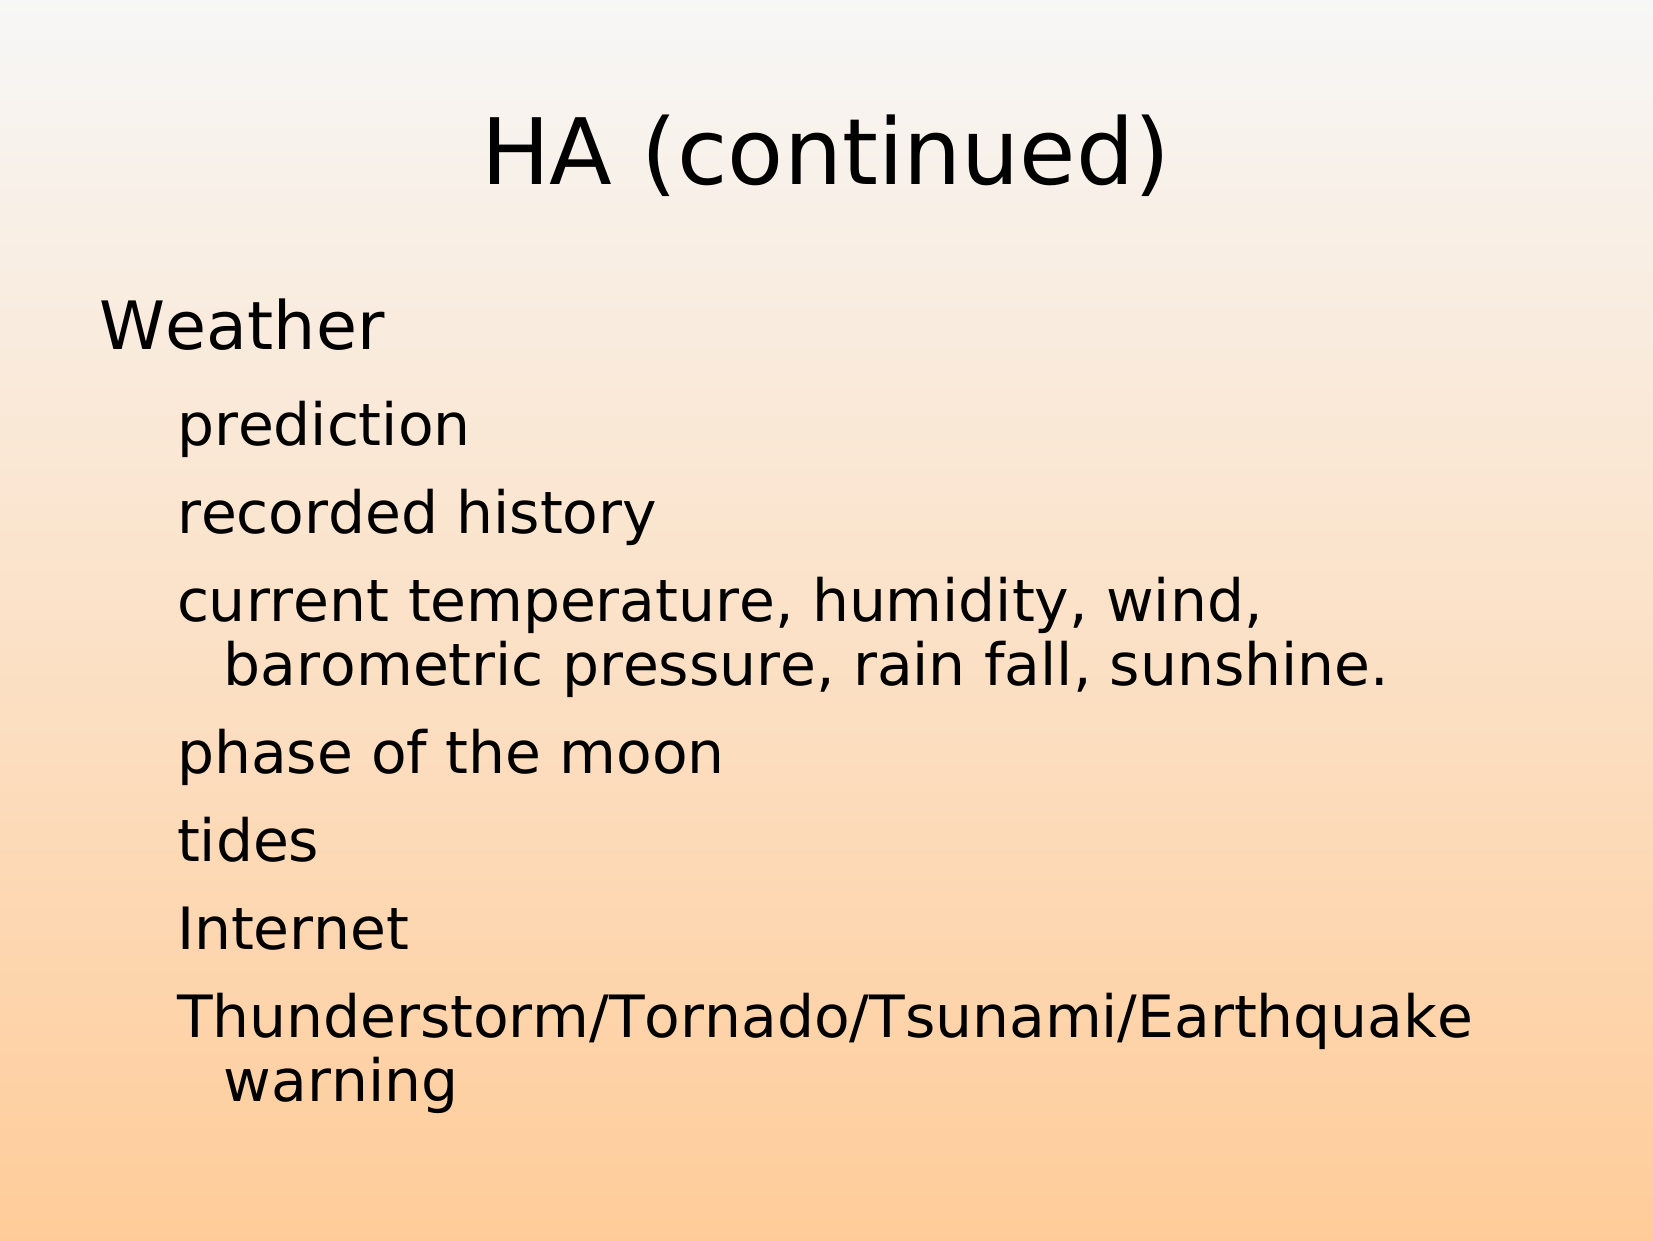

# HA (continued)‏
Weather
prediction
recorded history
current temperature, humidity, wind, barometric pressure, rain fall, sunshine.
phase of the moon
tides
Internet
Thunderstorm/Tornado/Tsunami/Earthquake warning